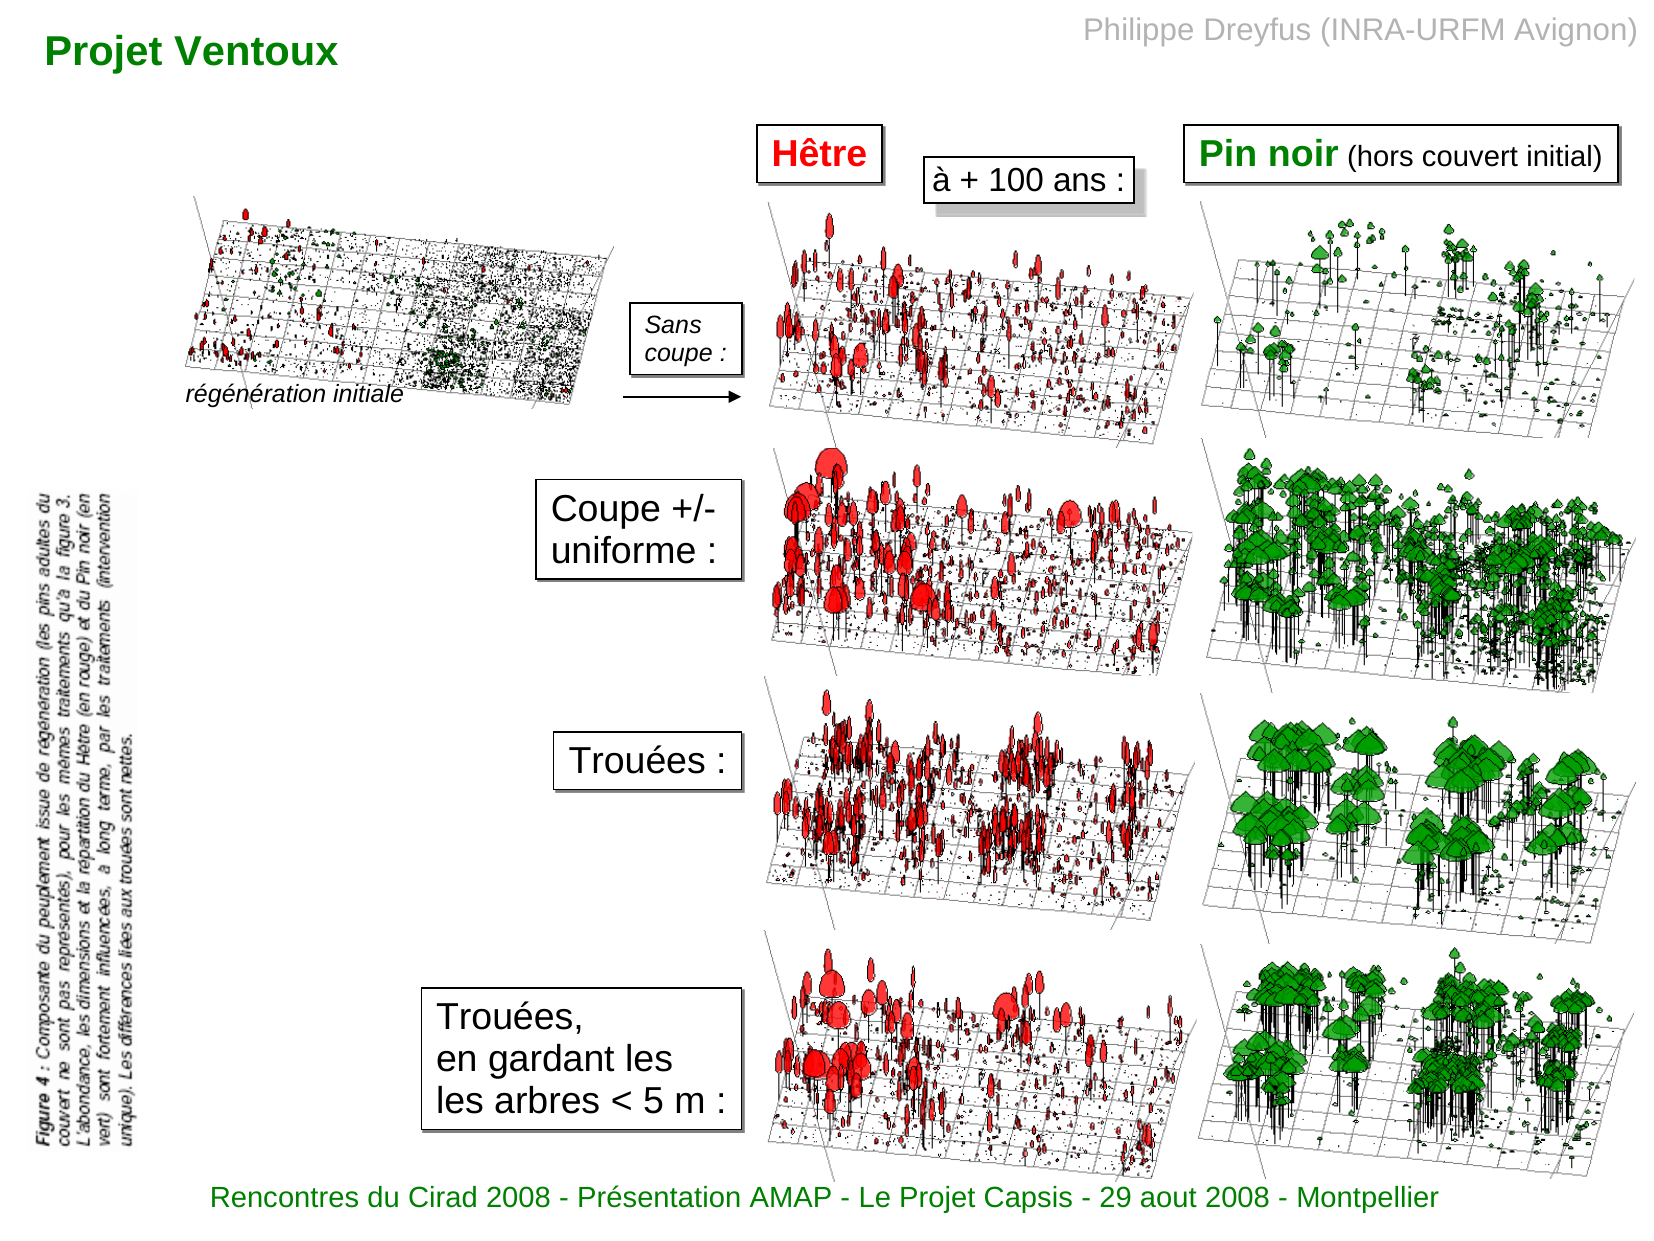

Philippe Dreyfus (INRA-URFM Avignon)
Projet Ventoux
Hêtre
Pin noir (hors couvert initial)
à + 100 ans :
Sans
coupe :
régénération initiale
Coupe +/-
uniforme :
Trouées :
Trouées,
en gardant les
les arbres < 5 m :